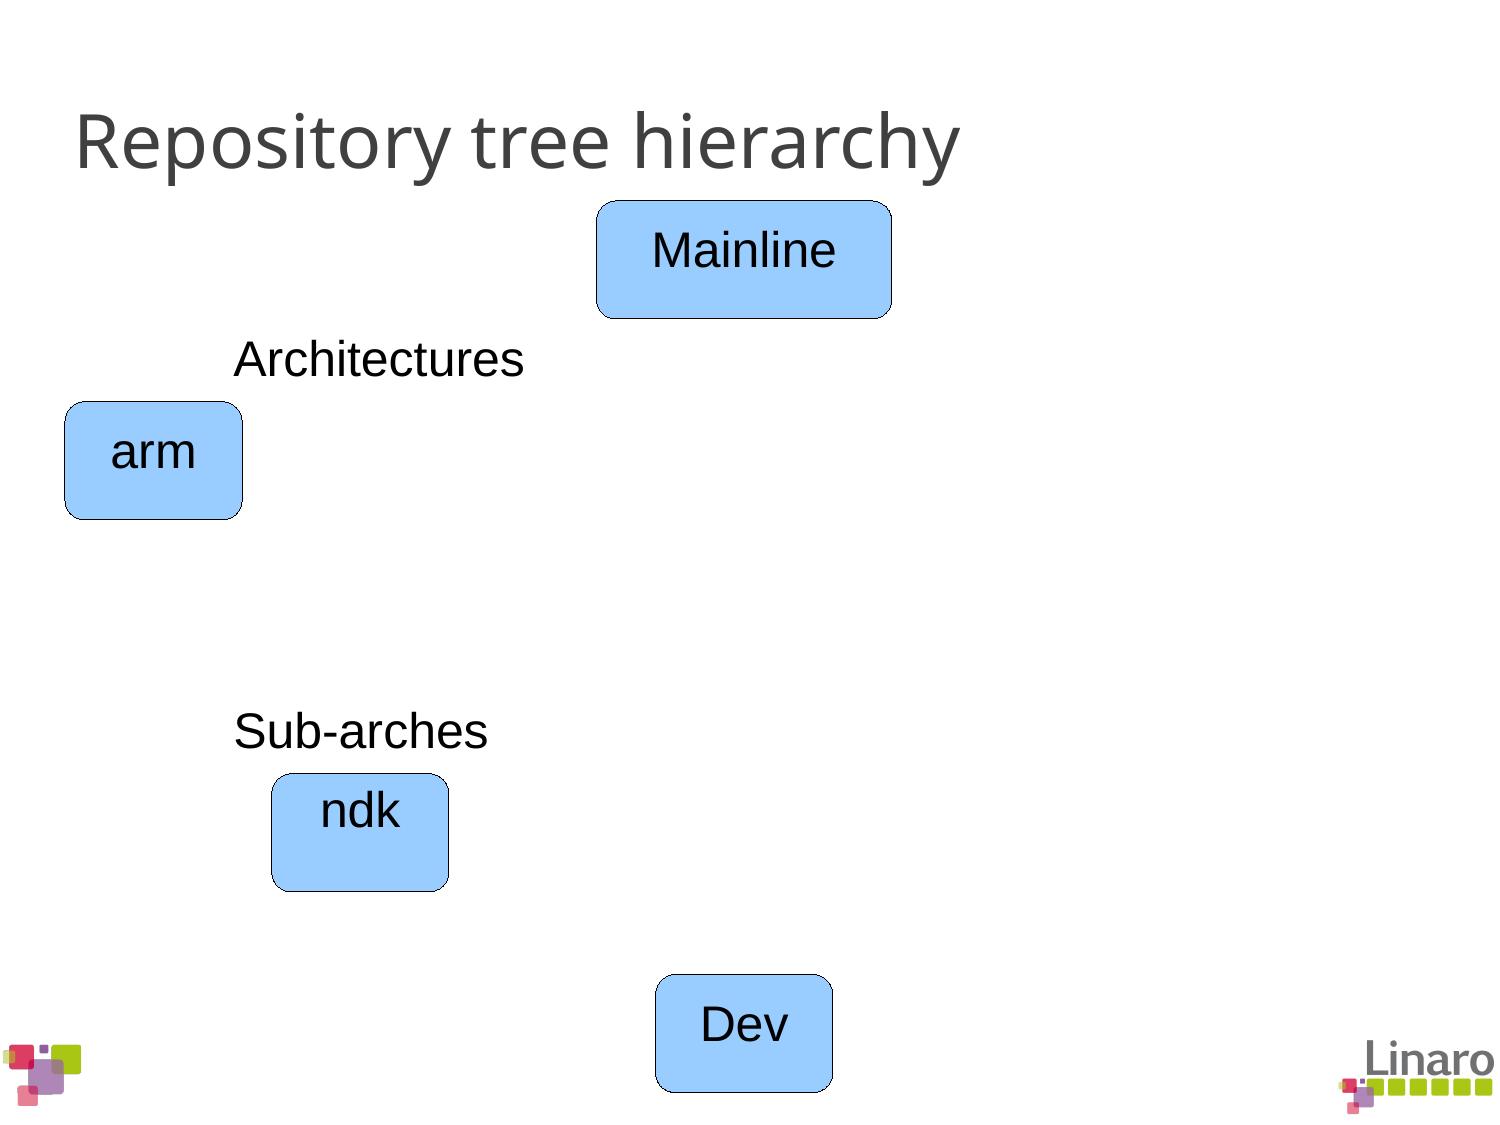

# Repository tree hierarchy
Mainline
Architectures
arm
arm
Sub-arches
ndk
Dev